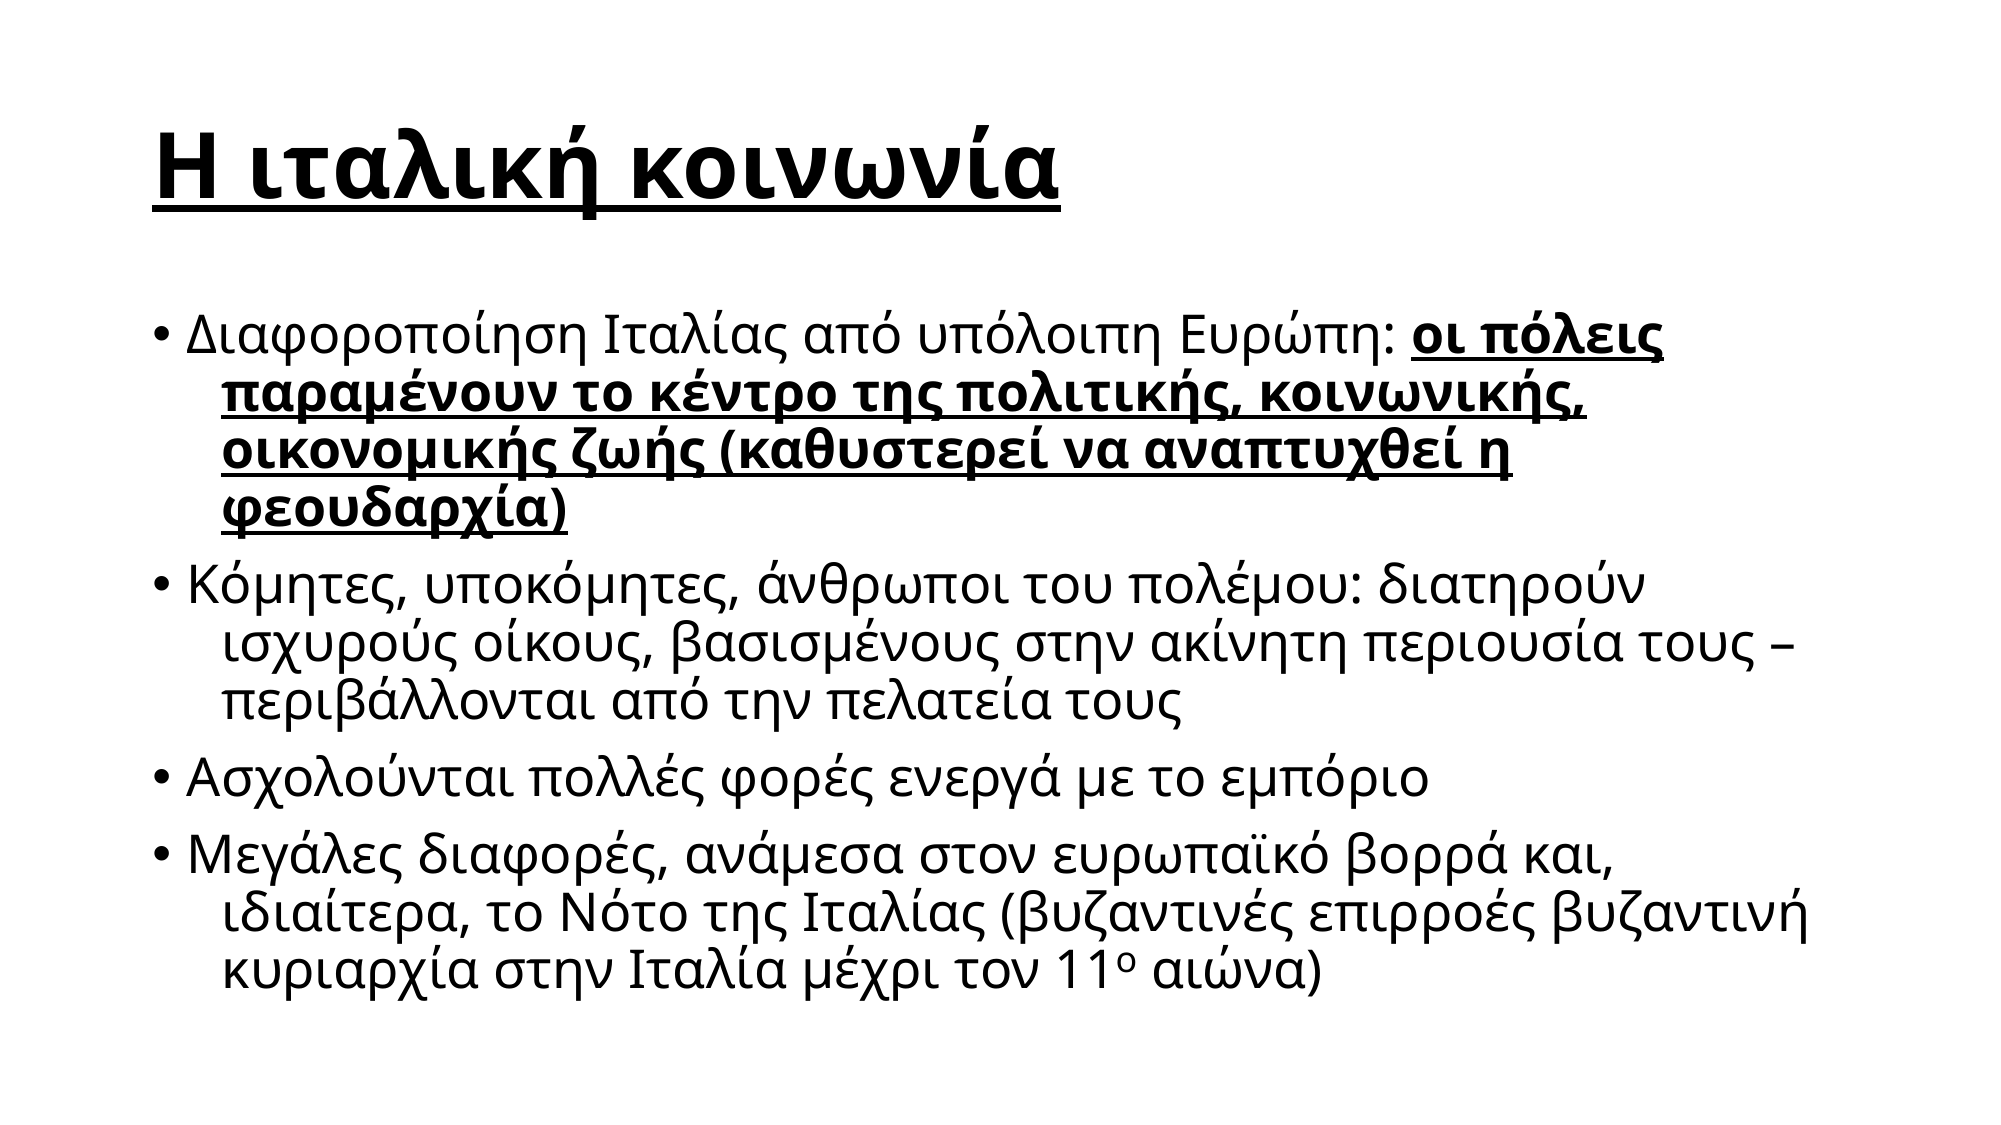

# Η ιταλική κοινωνία
Διαφοροποίηση Ιταλίας από υπόλοιπη Ευρώπη: οι πόλεις παραμένουν το κέντρο της πολιτικής, κοινωνικής, οικονομικής ζωής (καθυστερεί να αναπτυχθεί η φεουδαρχία)
Κόμητες, υποκόμητες, άνθρωποι του πολέμου: διατηρούν ισχυρούς οίκους, βασισμένους στην ακίνητη περιουσία τους – περιβάλλονται από την πελατεία τους
Ασχολούνται πολλές φορές ενεργά με το εμπόριο
Μεγάλες διαφορές, ανάμεσα στον ευρωπαϊκό βορρά και, ιδιαίτερα, το Νότο της Ιταλίας (βυζαντινές επιρροές βυζαντινή κυριαρχία στην Ιταλία μέχρι τον 11ο αιώνα)